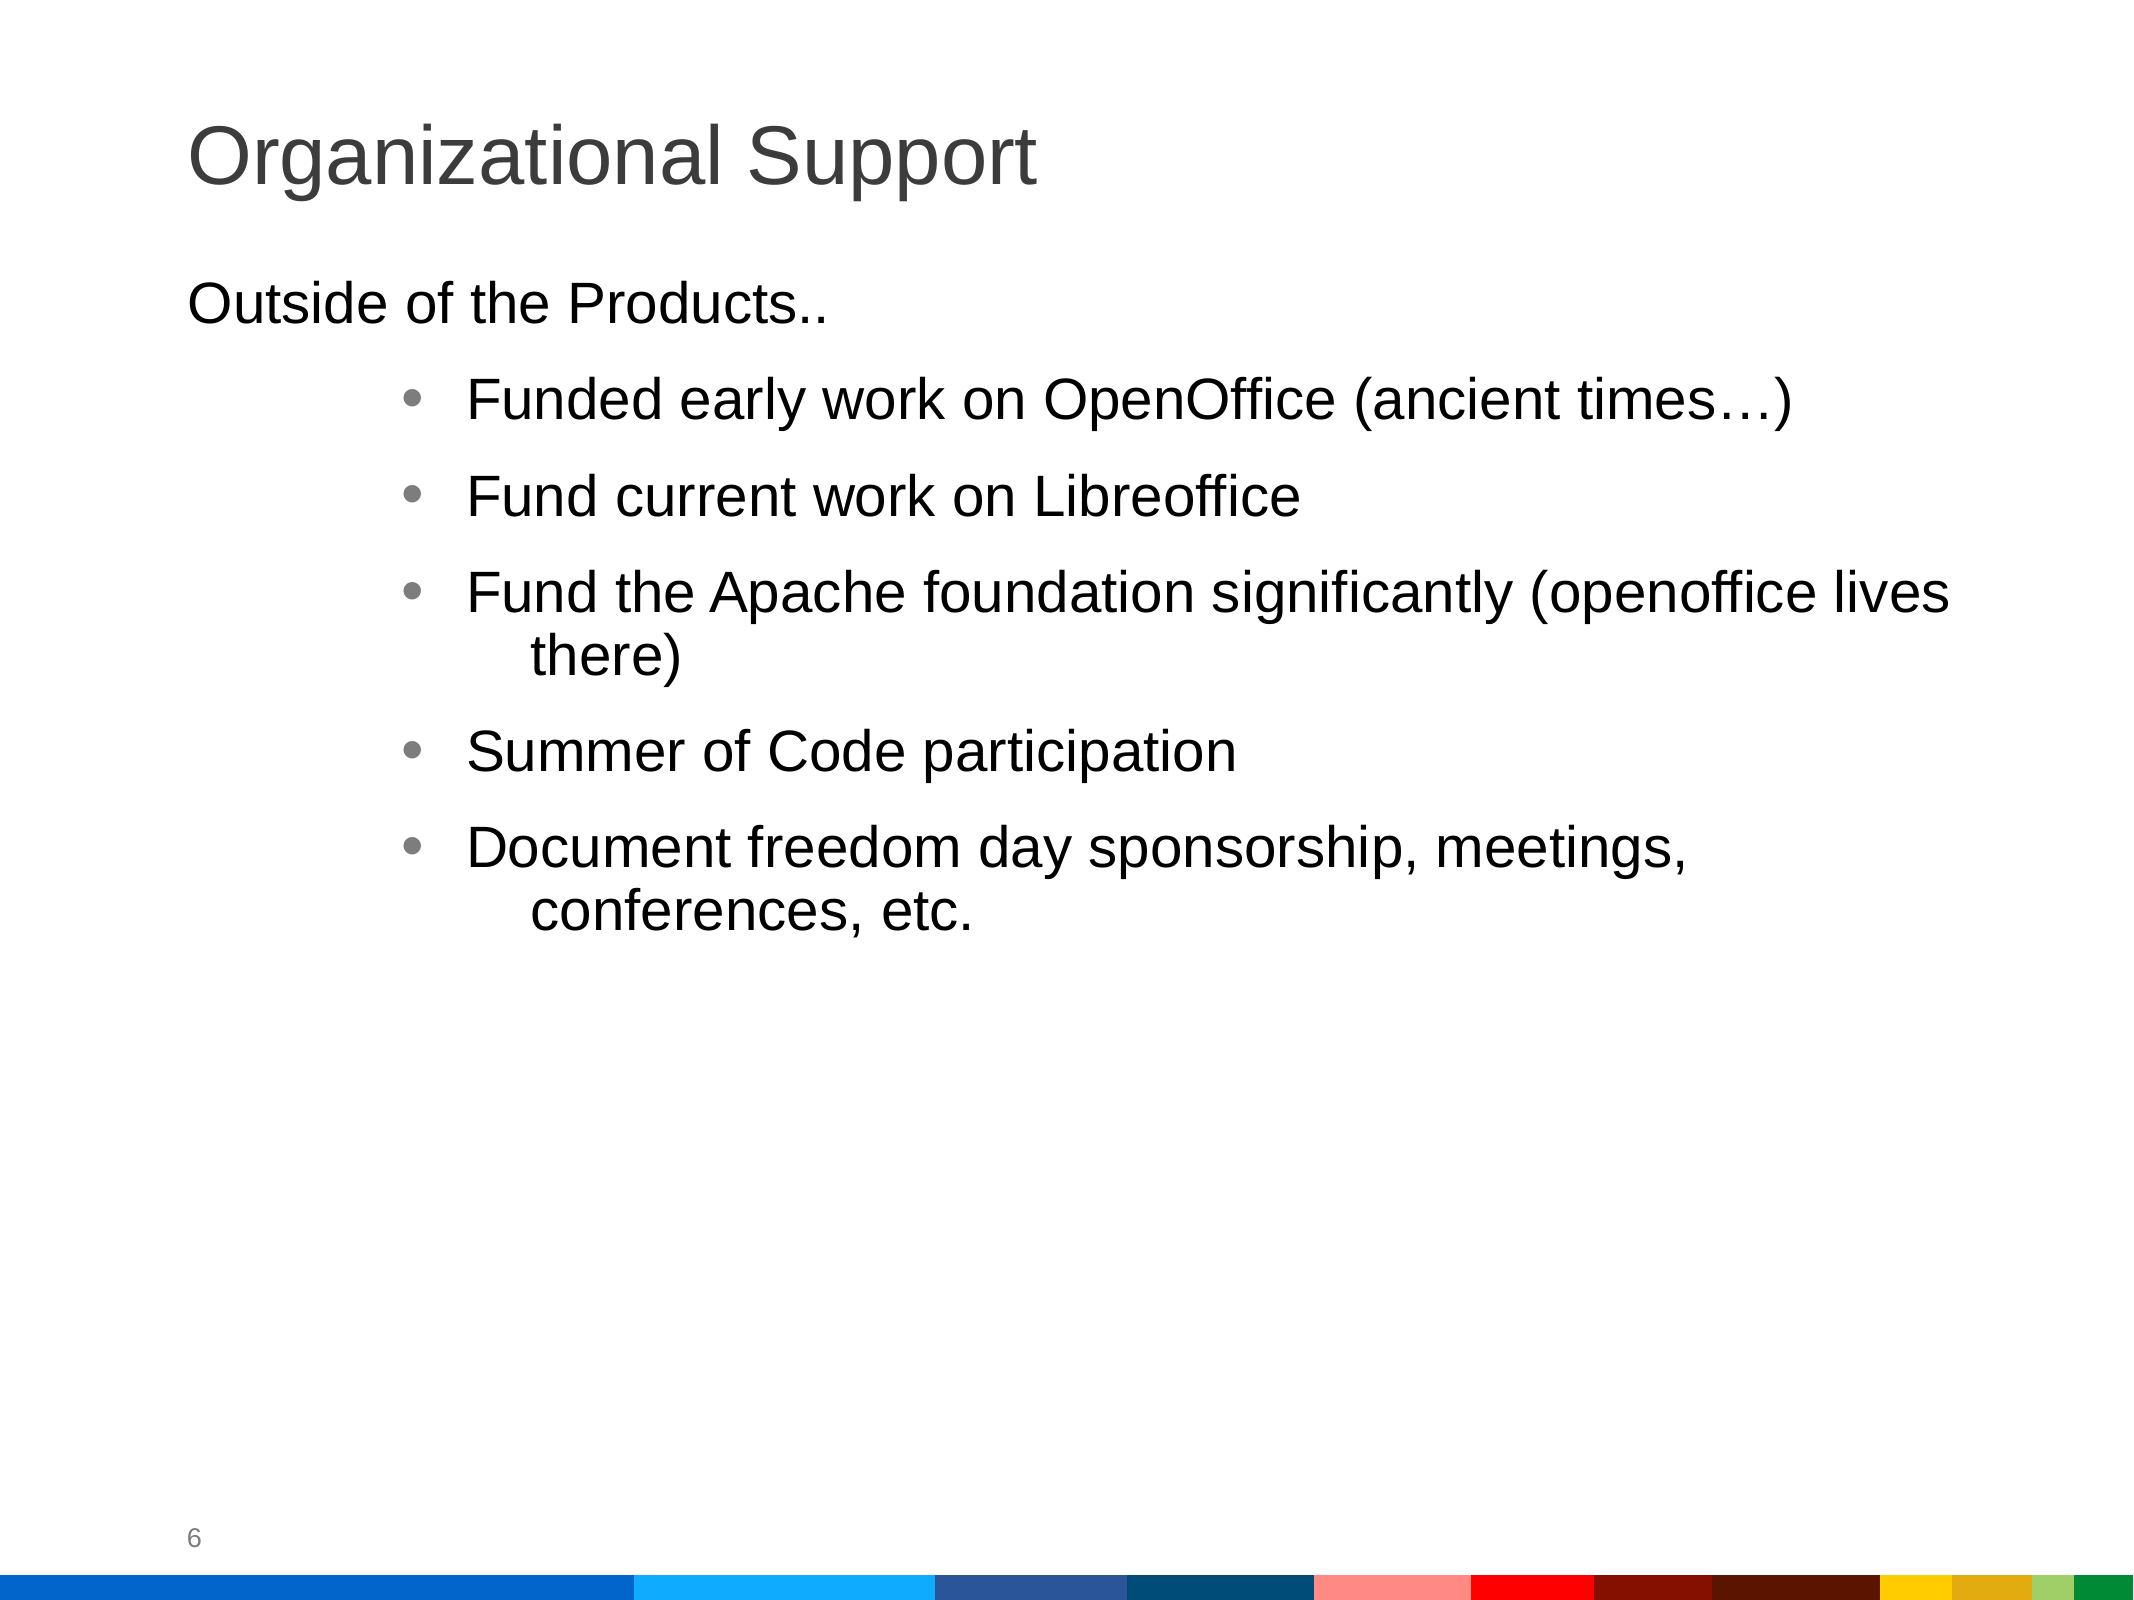

Organizational Support
Outside of the Products..
Funded early work on OpenOffice (ancient times…)
Fund current work on Libreoffice
Fund the Apache foundation significantly (openoffice lives there)
Summer of Code participation
Document freedom day sponsorship, meetings, conferences, etc.